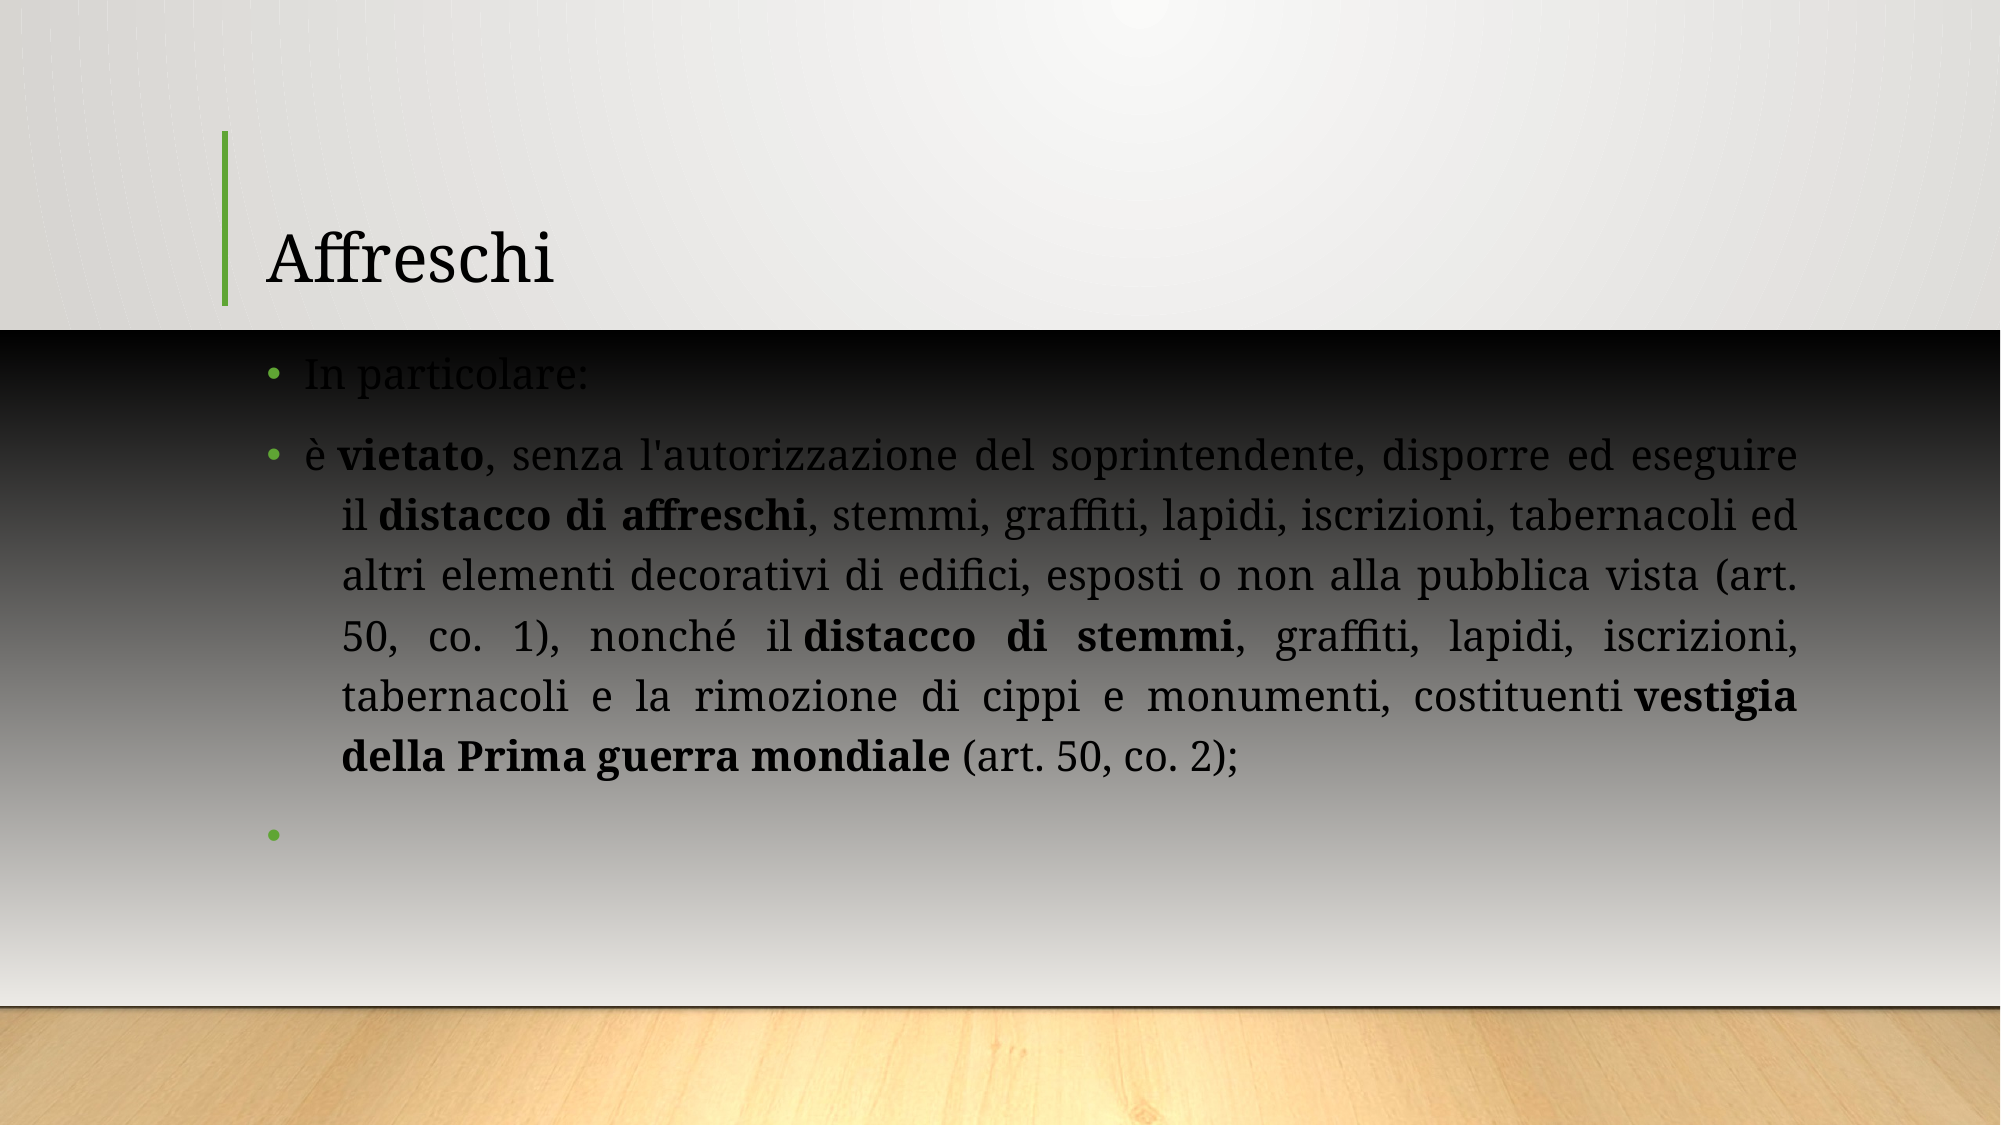

# Affreschi
In particolare:
è vietato, senza l'autorizzazione del soprintendente, disporre ed eseguire il distacco di affreschi, stemmi, graffiti, lapidi, iscrizioni, tabernacoli ed altri elementi decorativi di edifici, esposti o non alla pubblica vista (art. 50, co. 1), nonché il distacco di stemmi, graffiti, lapidi, iscrizioni, tabernacoli e la rimozione di cippi e monumenti, costituenti vestigia della Prima guerra mondiale (art. 50, co. 2);